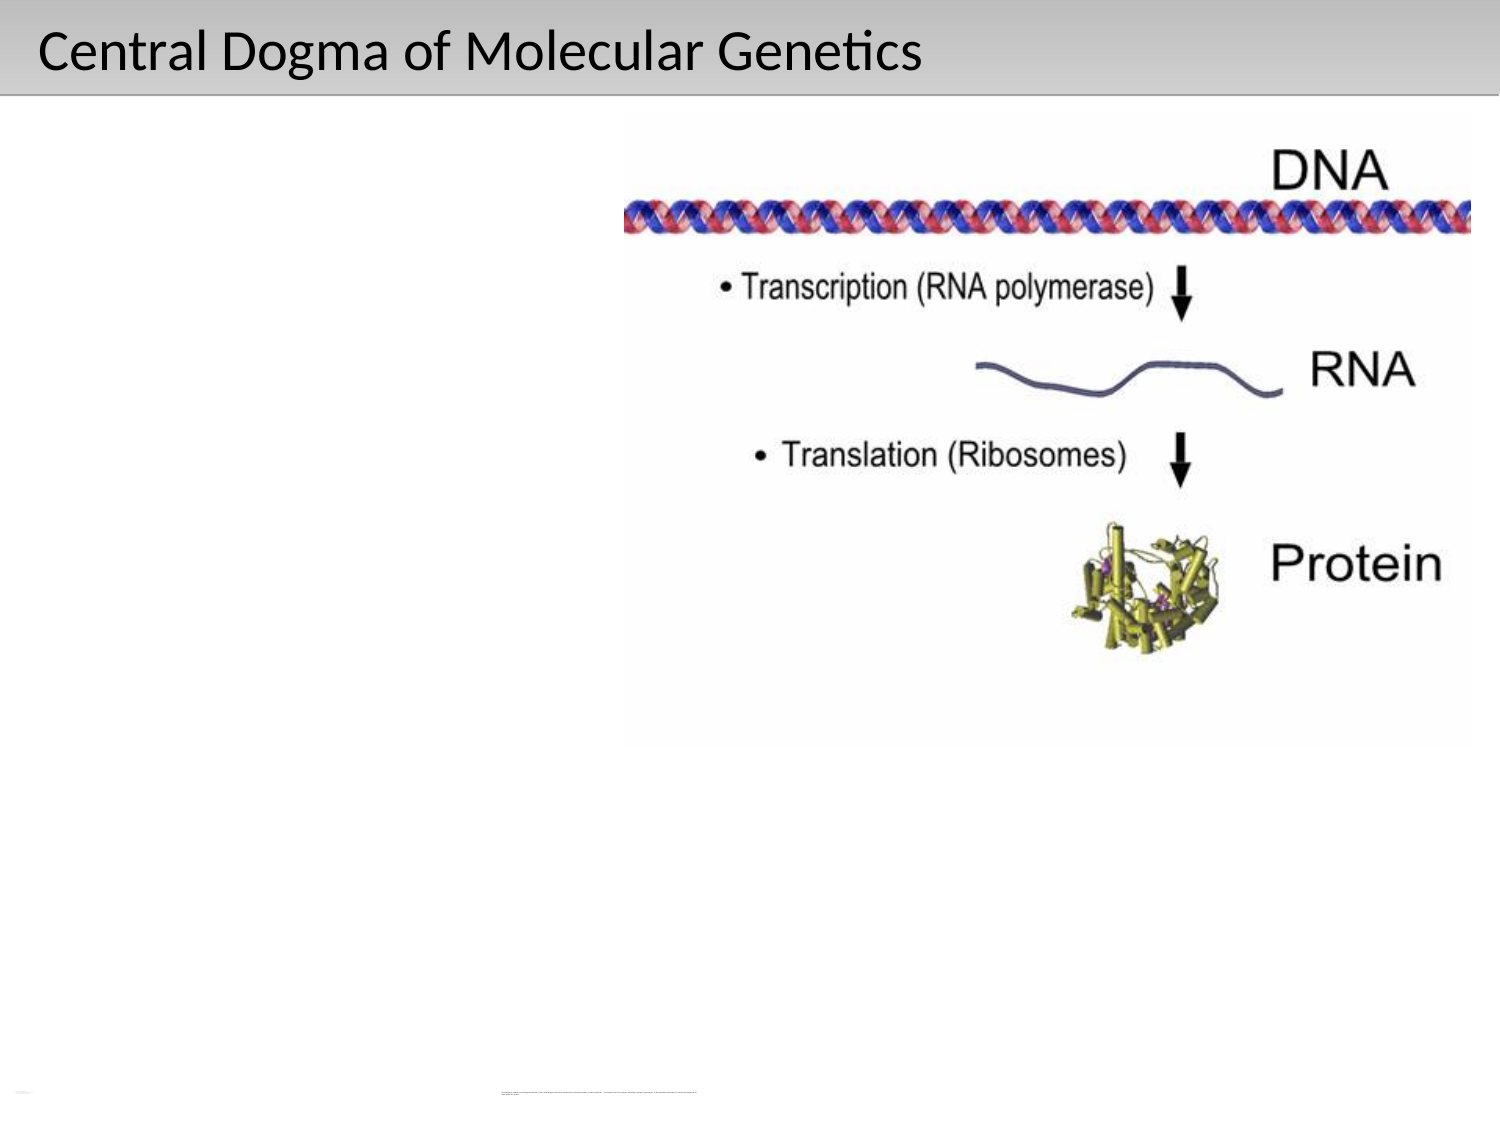

# Central Dogma of Molecular Genetics
The transfer of information from DNA to make a protein
Transcription of DNA into mRNA RNA splicing (and alternative splicing) to create mature mRNA
Translation – convert information encoded by mRNA into amino acid sequence
The traditional methods for studying the elements of the central dogma involve bulk experiments involving ensembles of many molecules.  The problem with such systems, while they have been very powerful, is that important information is lost due to averaging of all states within the system.